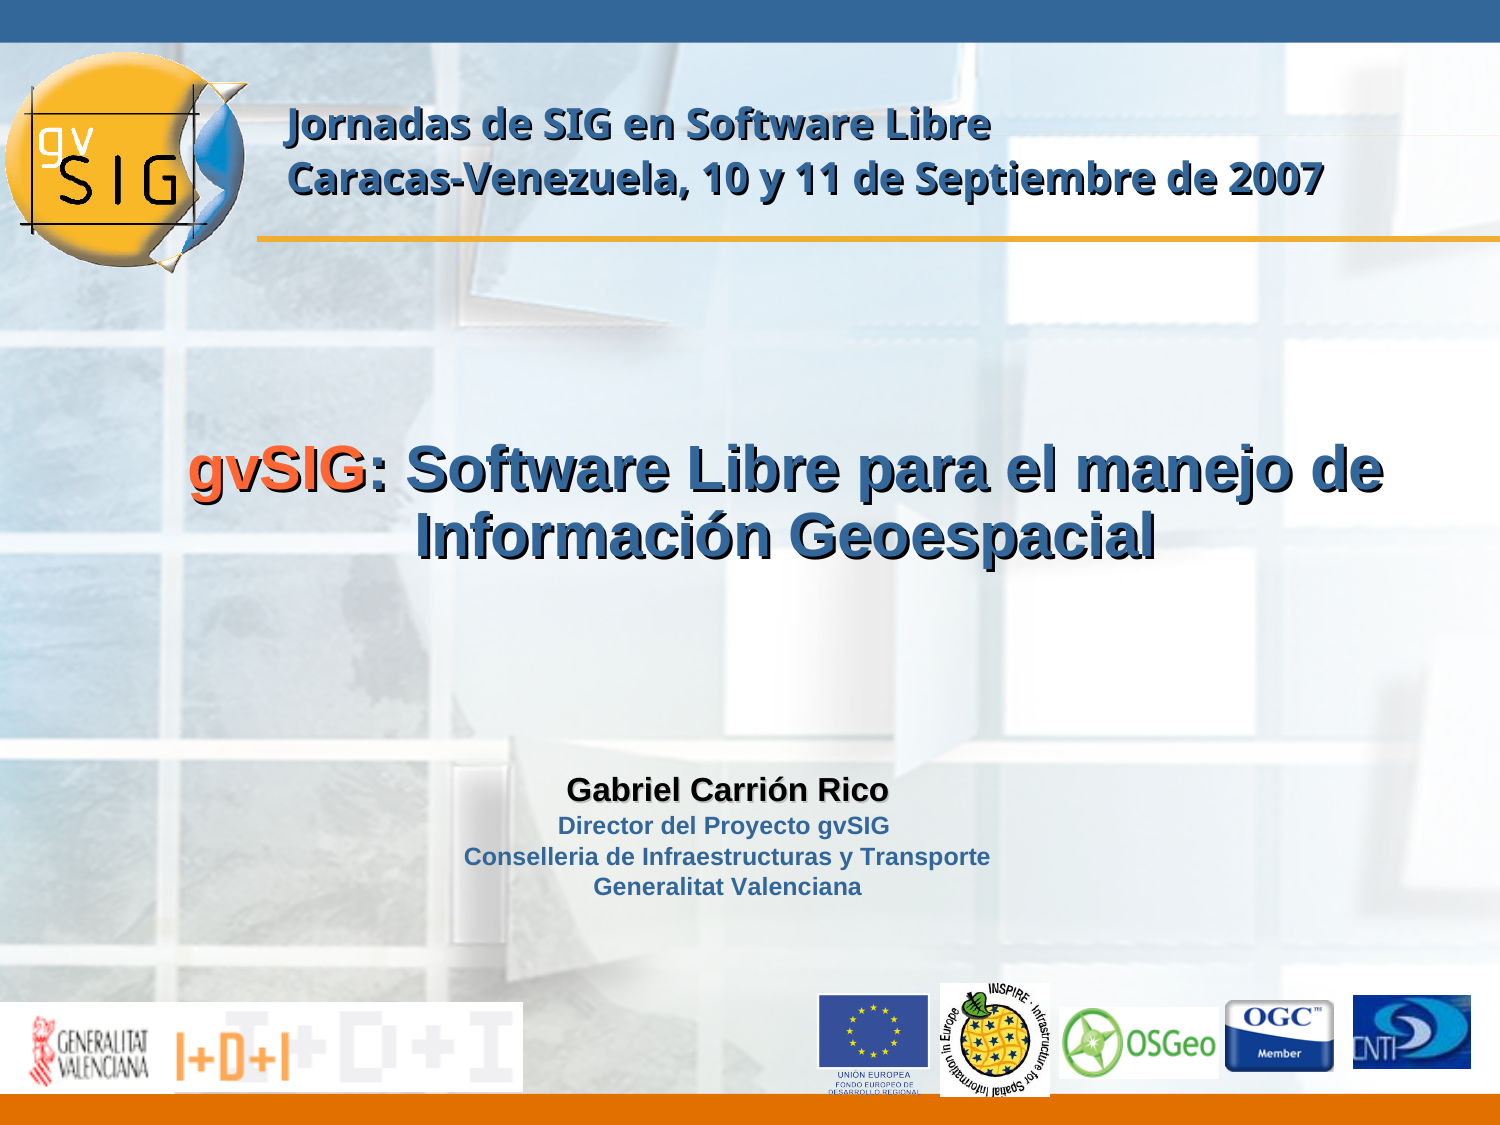

Jornadas de SIG en Software Libre
Caracas-Venezuela, 10 y 11 de Septiembre de 2007
gvSIG: Software Libre para el manejo de Información Geoespacial
Gabriel Carrión Rico
Director del Proyecto gvSIG
Conselleria de Infraestructuras y Transporte
Generalitat Valenciana